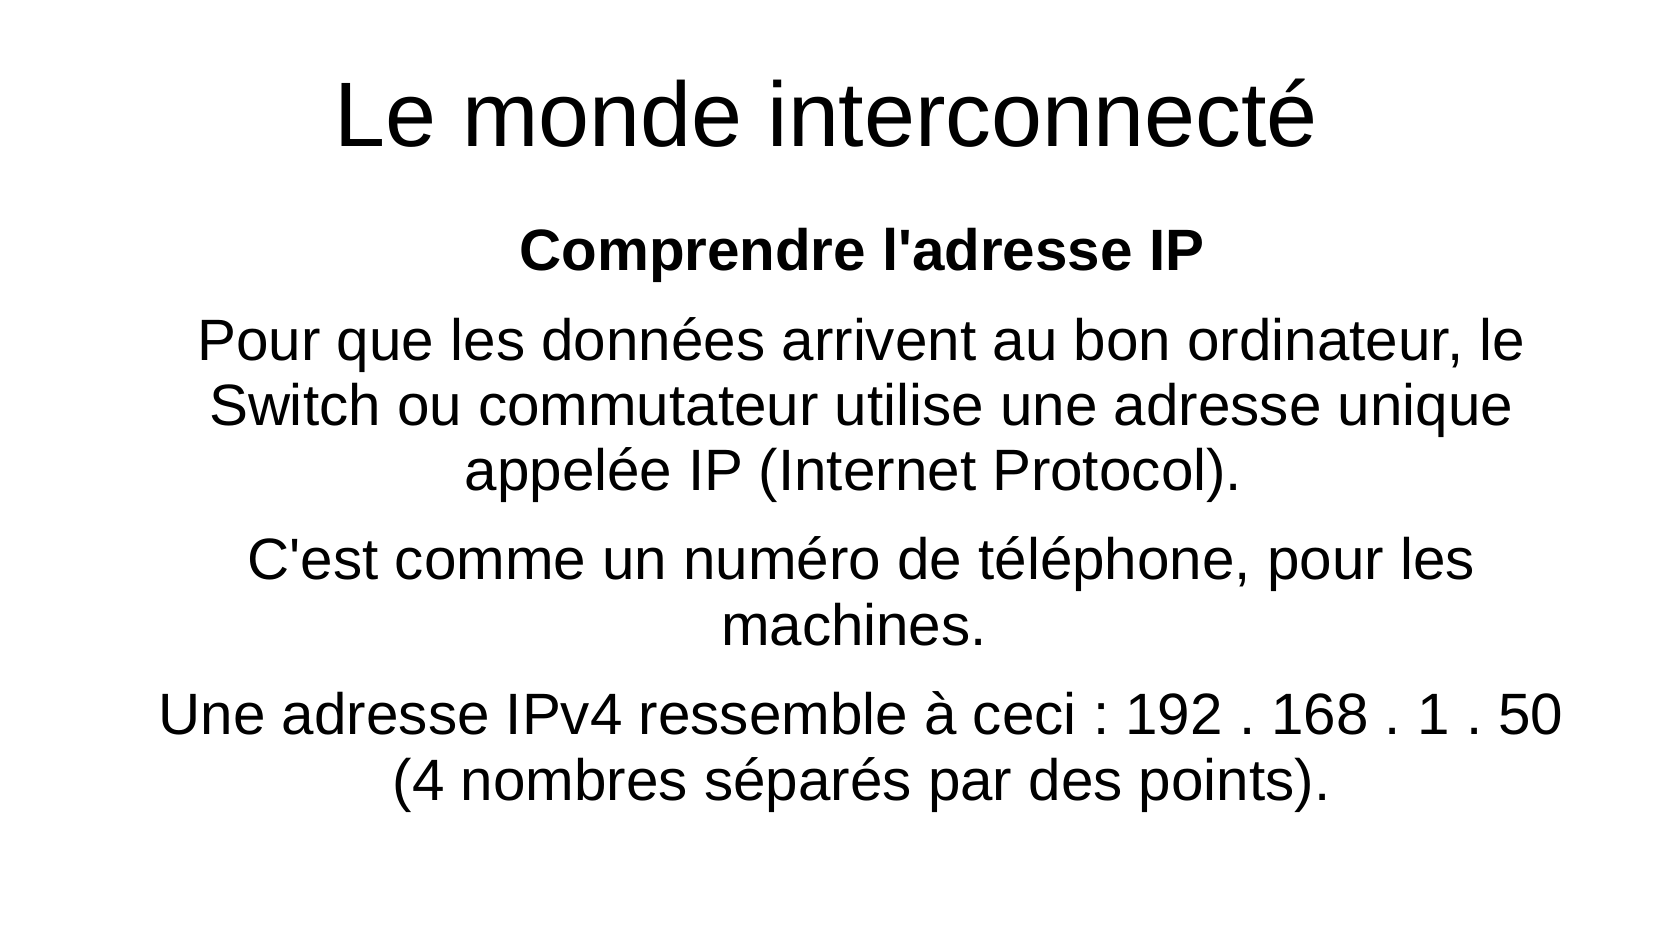

# Le monde interconnecté
Comprendre l'adresse IP
Pour que les données arrivent au bon ordinateur, le Switch ou commutateur utilise une adresse unique appelée IP (Internet Protocol).
C'est comme un numéro de téléphone, pour les machines.
Une adresse IPv4 ressemble à ceci : 192 . 168 . 1 . 50 (4 nombres séparés par des points).